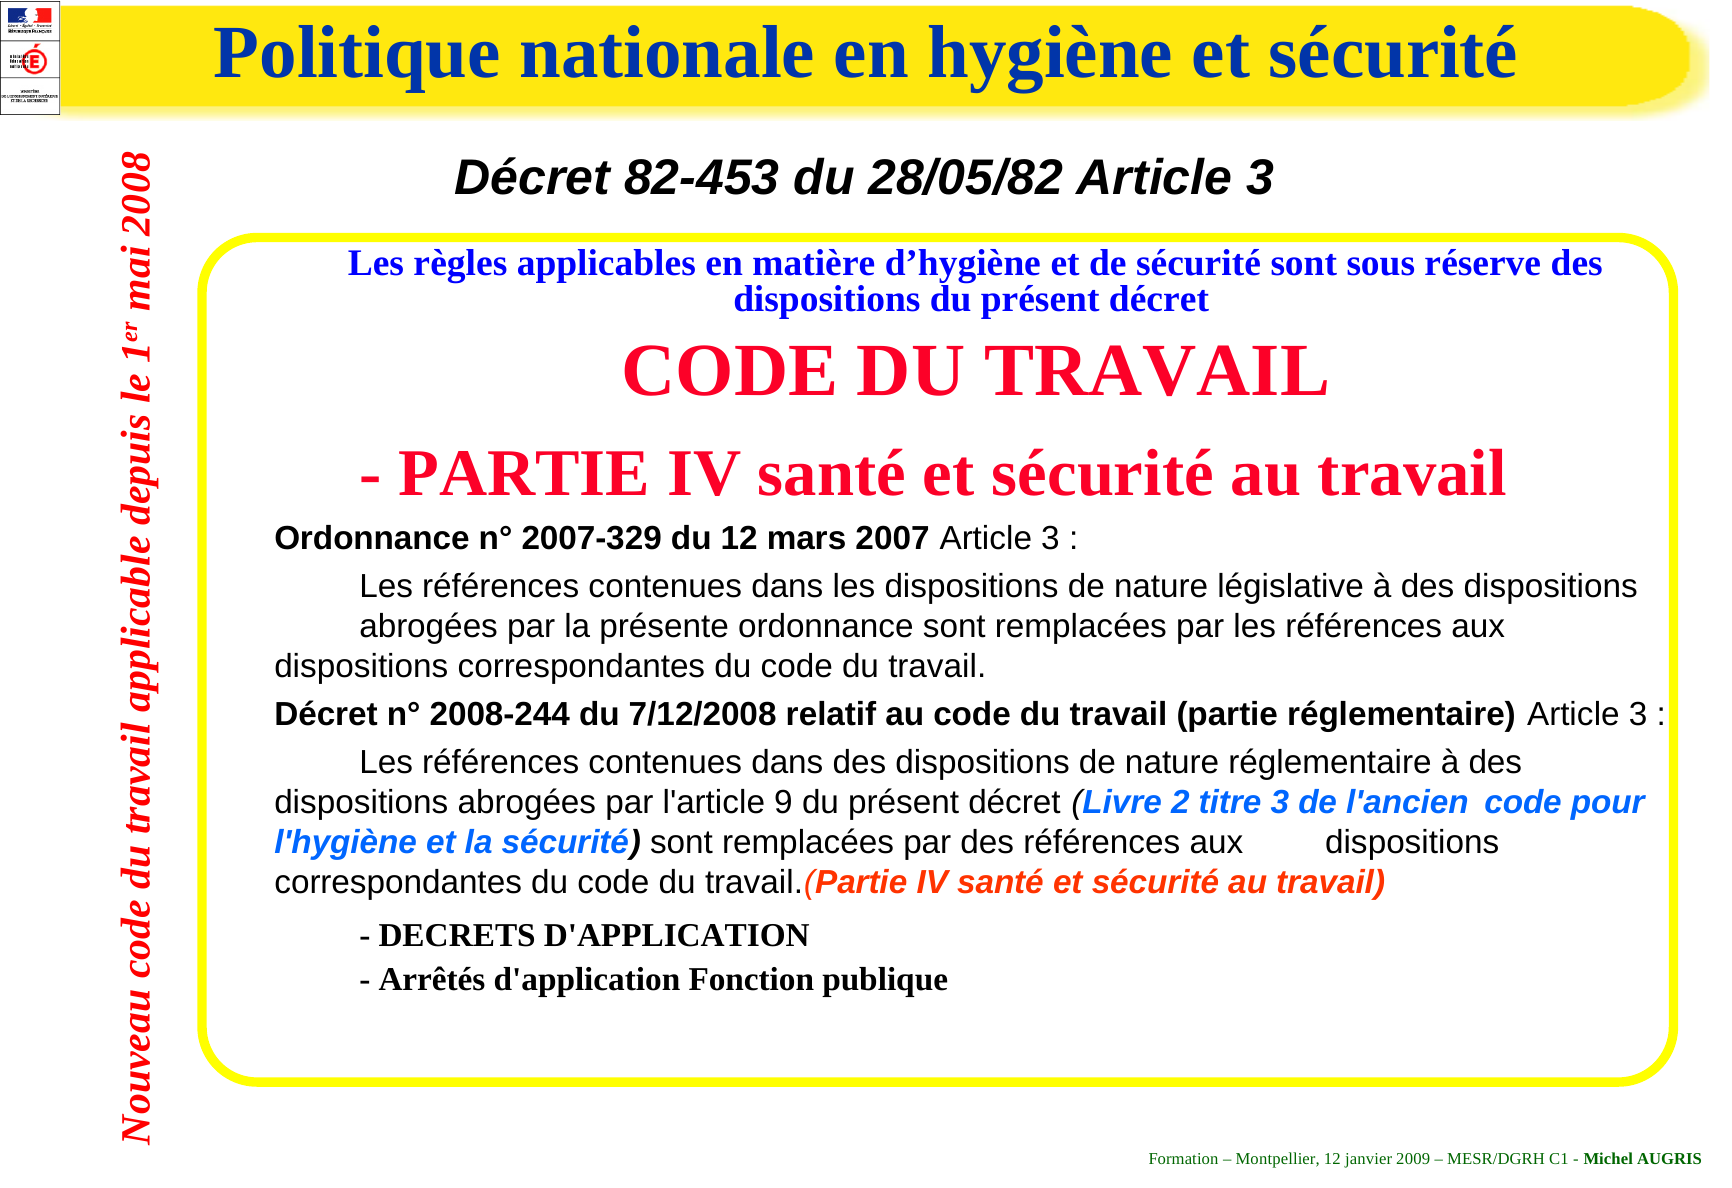

Politique nationale en hygiène et sécurité
Décret 82-453 du 28/05/82 Article 3
Les règles applicables en matière d’hygiène et de sécurité sont sous réserve des dispositions du présent décret
CODE DU TRAVAIL
	- PARTIE IV santé et sécurité au travail
Ordonnance n° 2007-329 du 12 mars 2007 Article 3 :
	Les références contenues dans les dispositions de nature législative à des dispositions 	abrogées par la présente ordonnance sont remplacées par les références aux 	dispositions correspondantes du code du travail.
Décret n° 2008-244 du 7/12/2008 relatif au code du travail (partie réglementaire) Article 3 :
	Les références contenues dans des dispositions de nature réglementaire à des 	dispositions abrogées par l'article 9 du présent décret (Livre 2 titre 3 de l'ancien 	code pour l'hygiène et la sécurité) sont remplacées par des références aux 	dispositions correspondantes du code du travail.(Partie IV santé et sécurité au travail)
	- DECRETS D'APPLICATION
	- Arrêtés d'application Fonction publique
Nouveau code du travail applicable depuis le 1er mai 2008